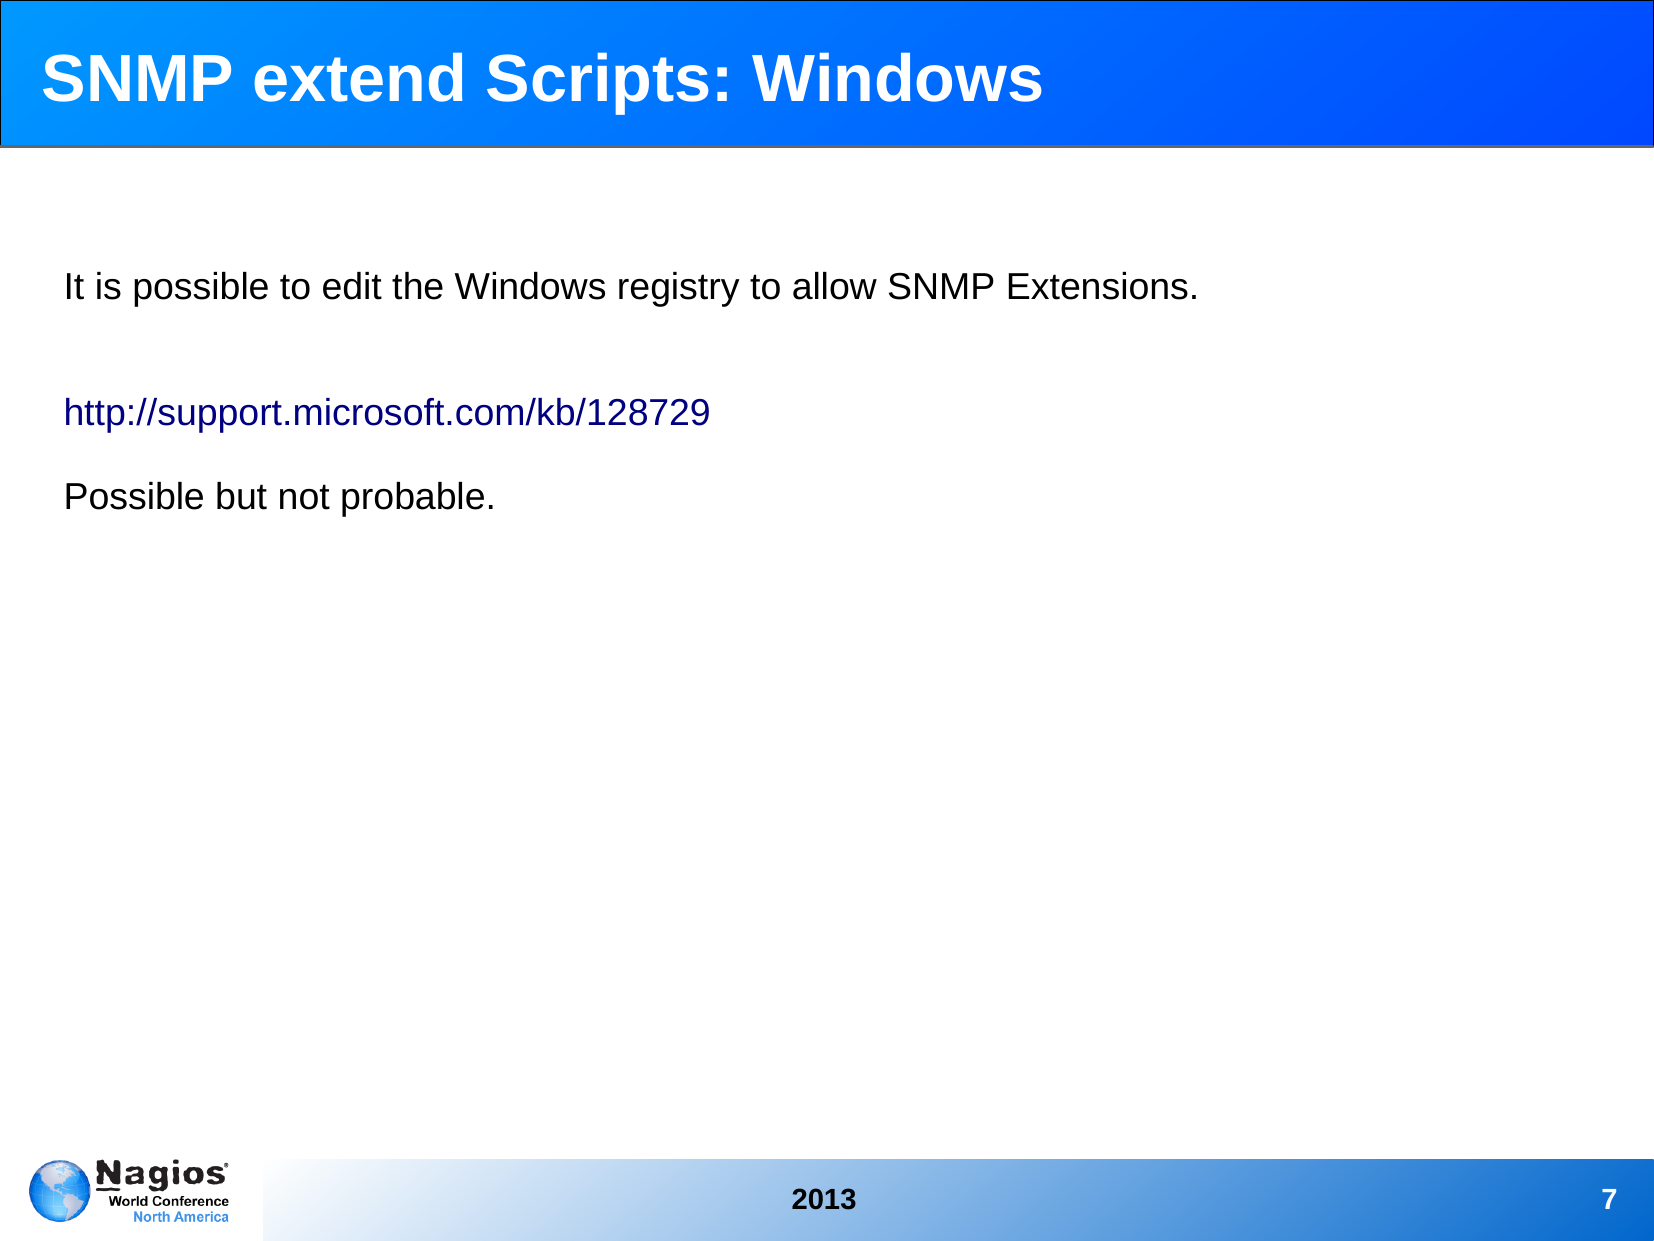

# SNMP extend Scripts: Windows
It is possible to edit the Windows registry to allow SNMP Extensions.
http://support.microsoft.com/kb/128729
Possible but not probable.
2011
7